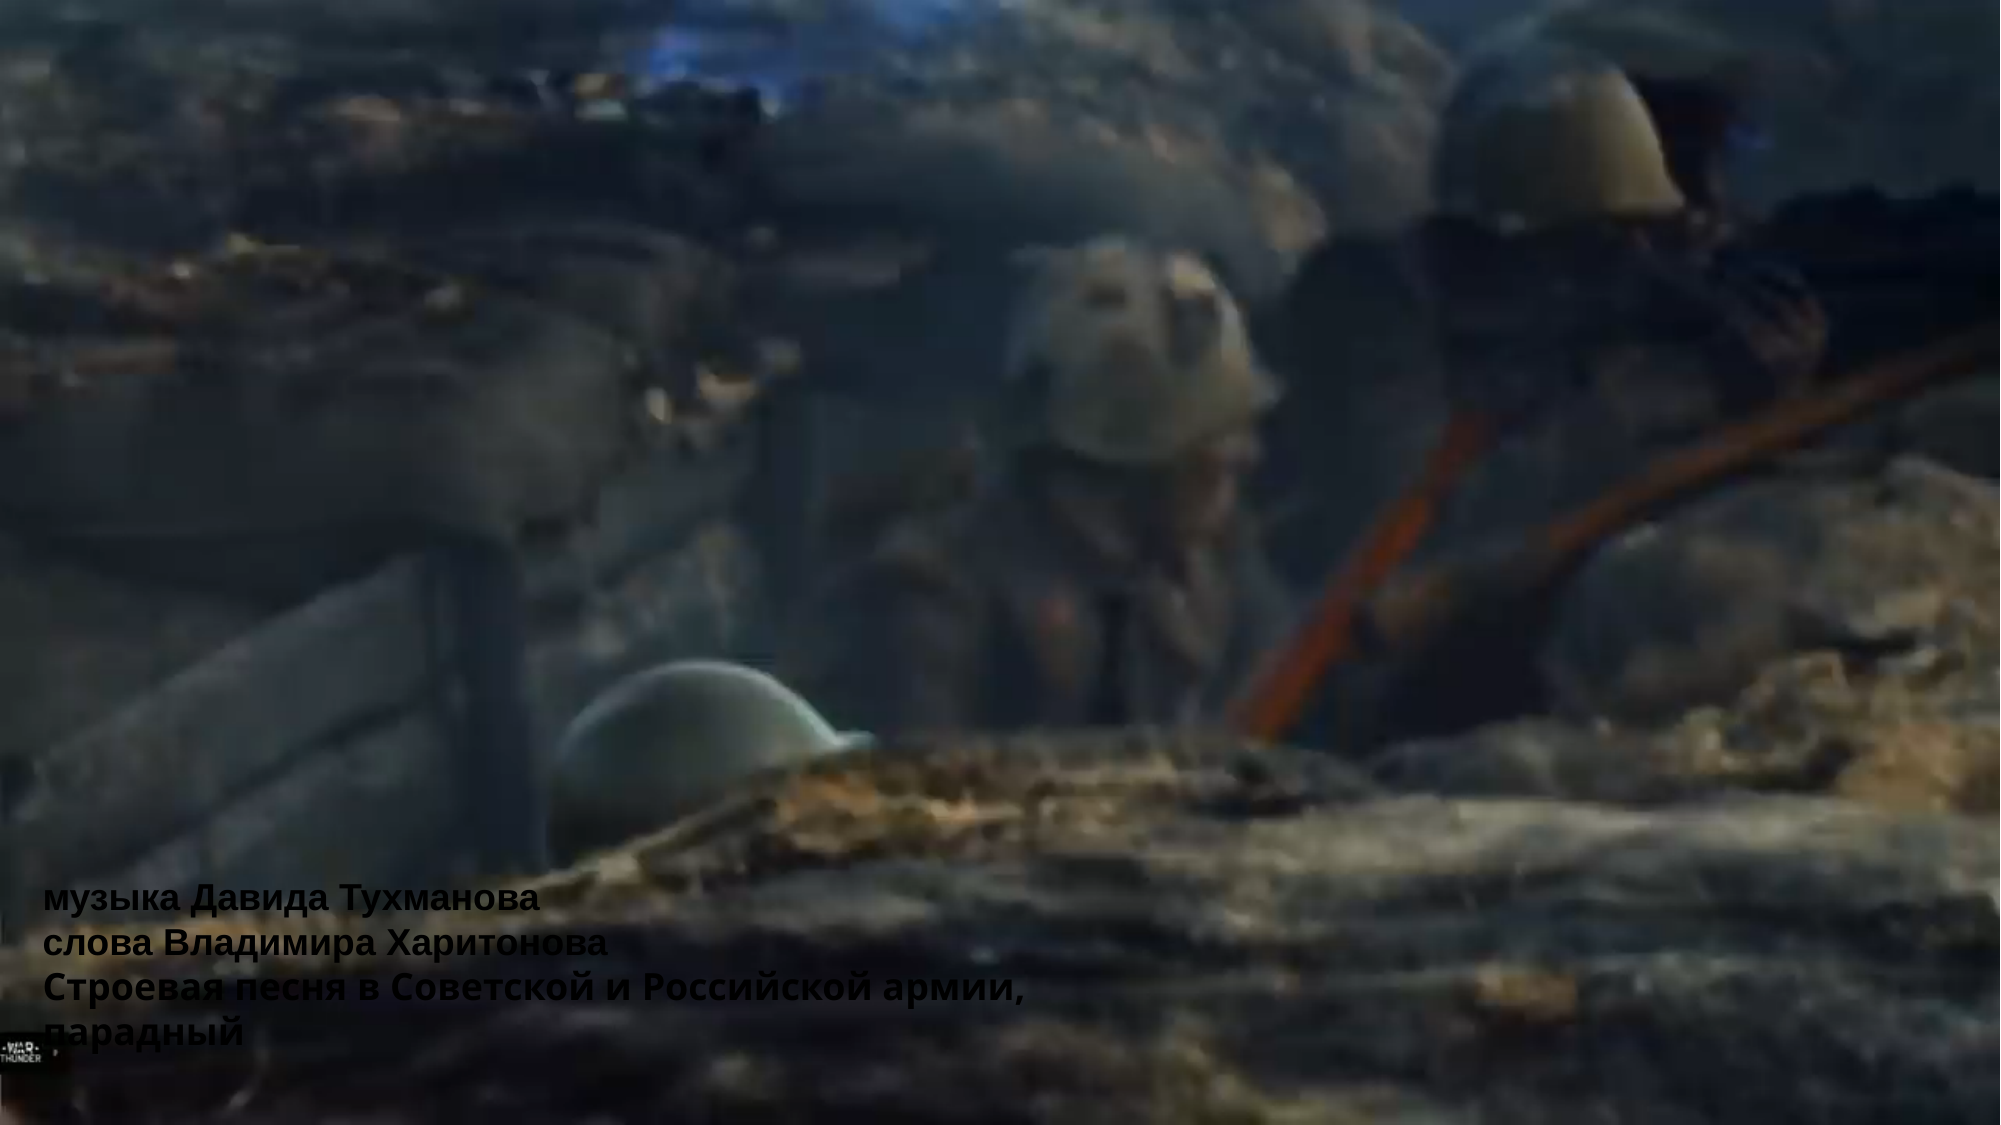

музыка Давида Тухманова
слова Владимира Харитонова
Строевая песня в Советской и Российской армии, парадный